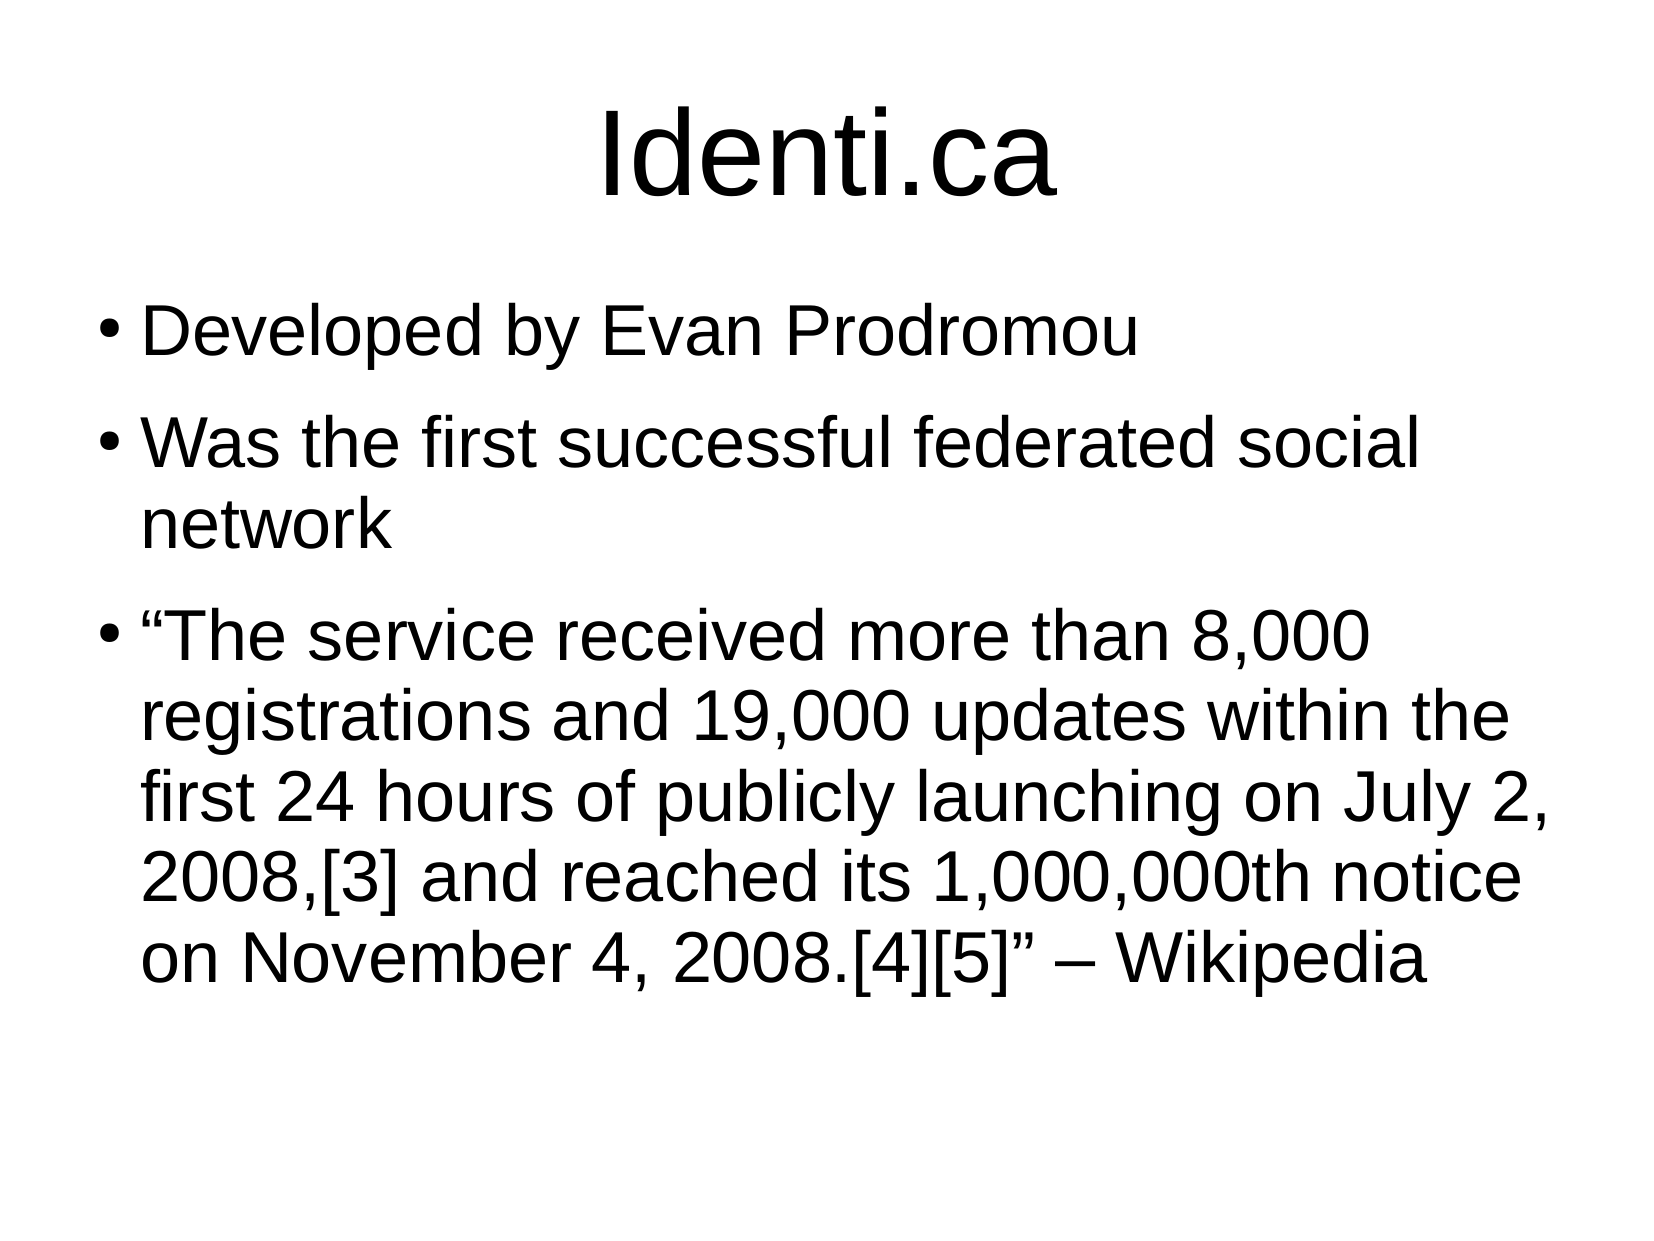

# Identi.ca
Developed by Evan Prodromou
Was the first successful federated social network
“The service received more than 8,000 registrations and 19,000 updates within the first 24 hours of publicly launching on July 2, 2008,[3] and reached its 1,000,000th notice on November 4, 2008.[4][5]” – Wikipedia